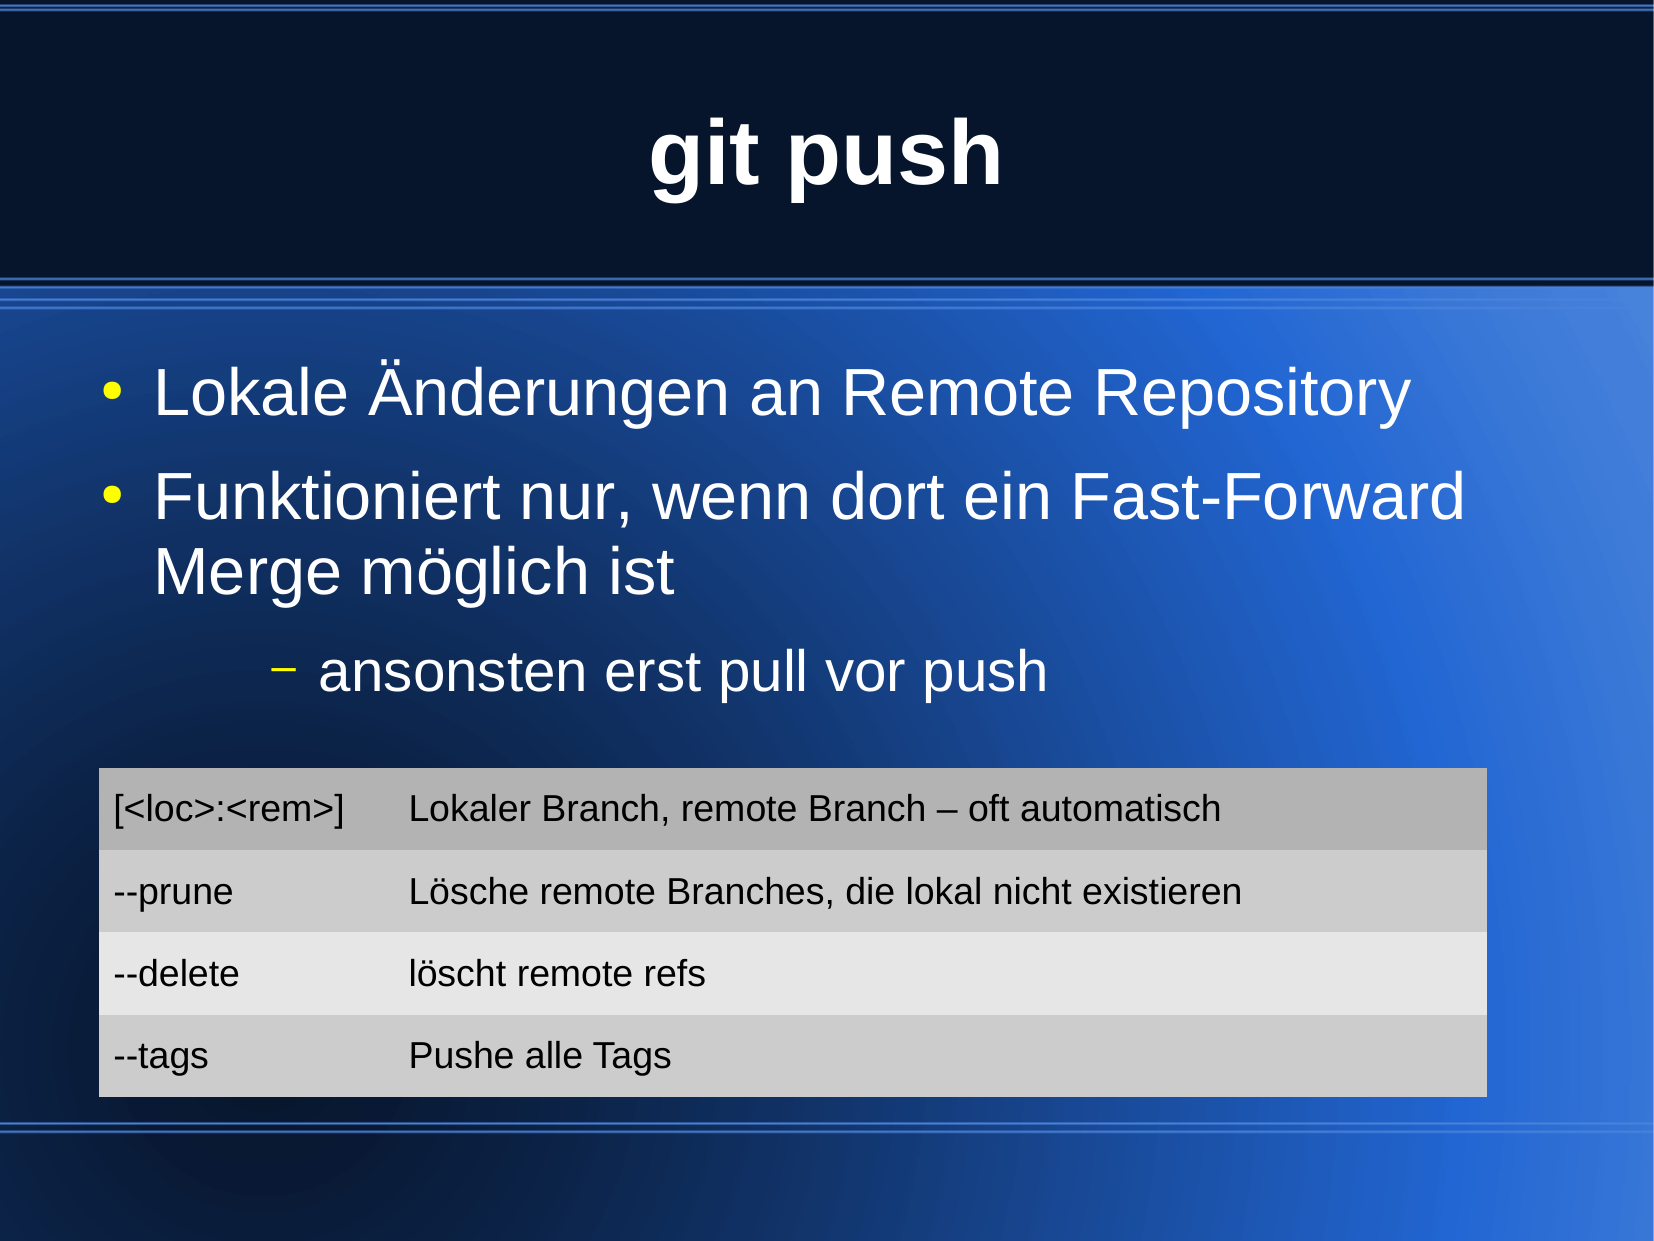

# git push
Lokale Änderungen an Remote Repository
Funktioniert nur, wenn dort ein Fast-Forward Merge möglich ist
ansonsten erst pull vor push
| [<loc>:<rem>] | Lokaler Branch, remote Branch – oft automatisch |
| --- | --- |
| --prune | Lösche remote Branches, die lokal nicht existieren |
| --delete | löscht remote refs |
| --tags | Pushe alle Tags |